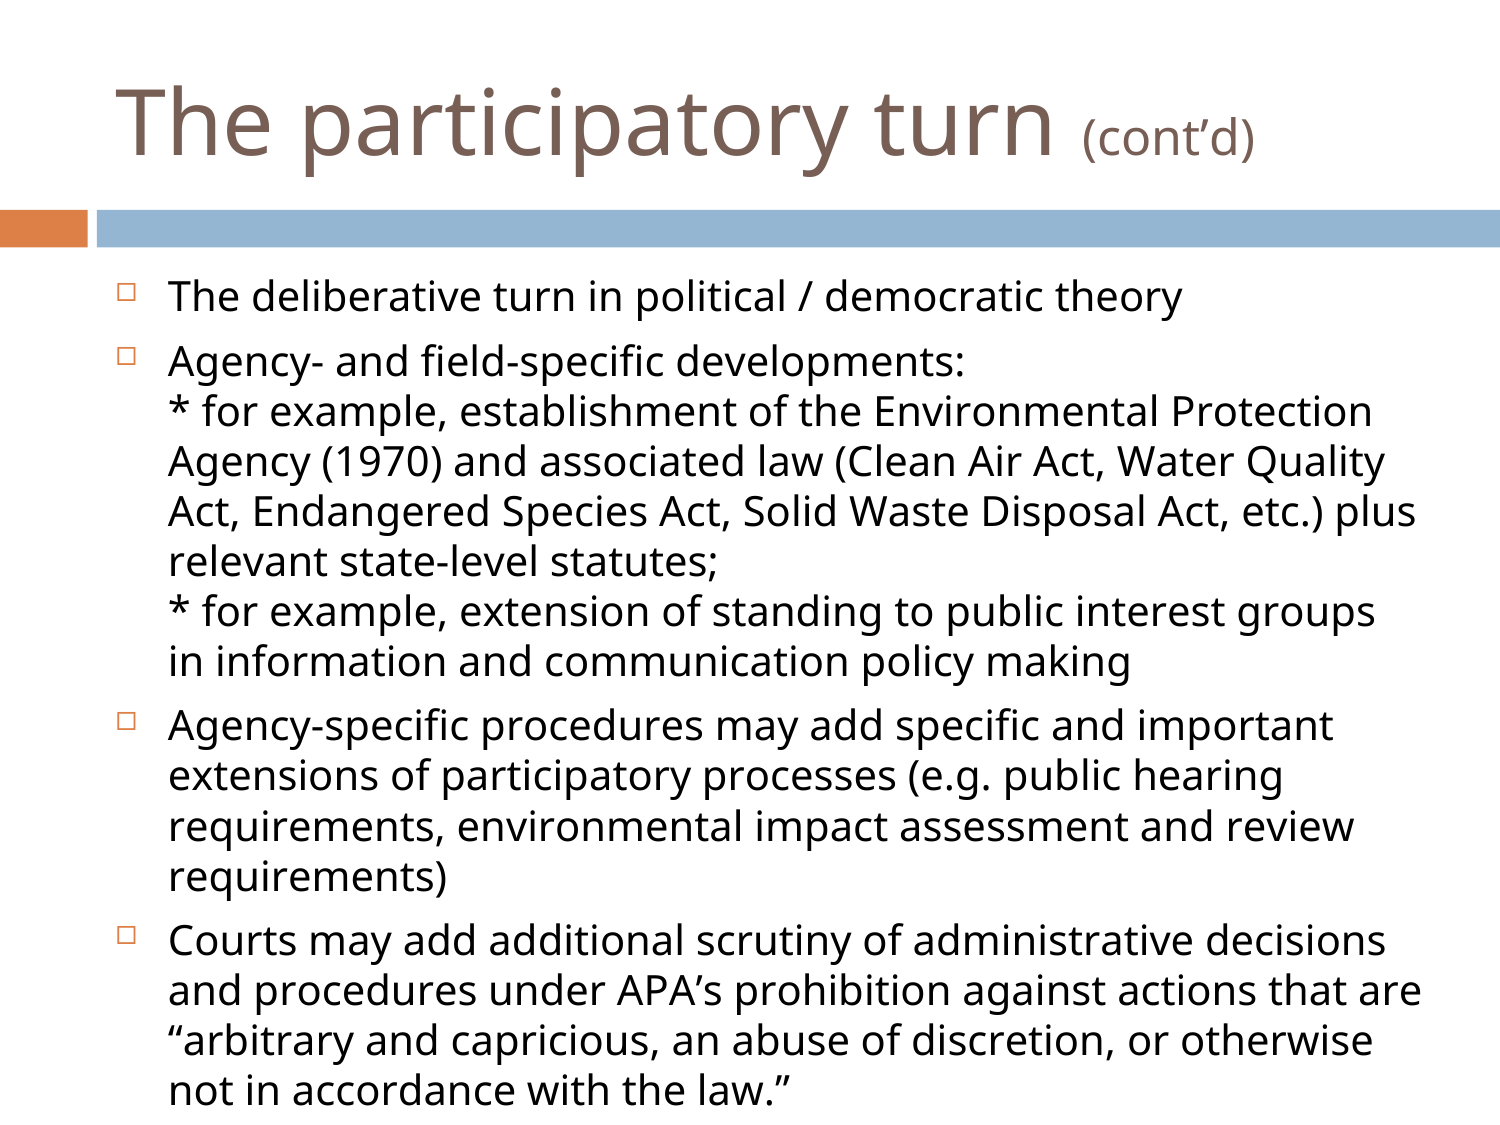

# The participatory turn (cont’d)
The deliberative turn in political / democratic theory
Agency- and field-specific developments:
* for example, establishment of the Environmental Protection Agency (1970) and associated law (Clean Air Act, Water Quality Act, Endangered Species Act, Solid Waste Disposal Act, etc.) plus relevant state-level statutes;
* for example, extension of standing to public interest groups in information and communication policy making
Agency-specific procedures may add specific and important extensions of participatory processes (e.g. public hearing requirements, environmental impact assessment and review requirements)
Courts may add additional scrutiny of administrative decisions and procedures under APA’s prohibition against actions that are “arbitrary and capricious, an abuse of discretion, or otherwise not in accordance with the law.”